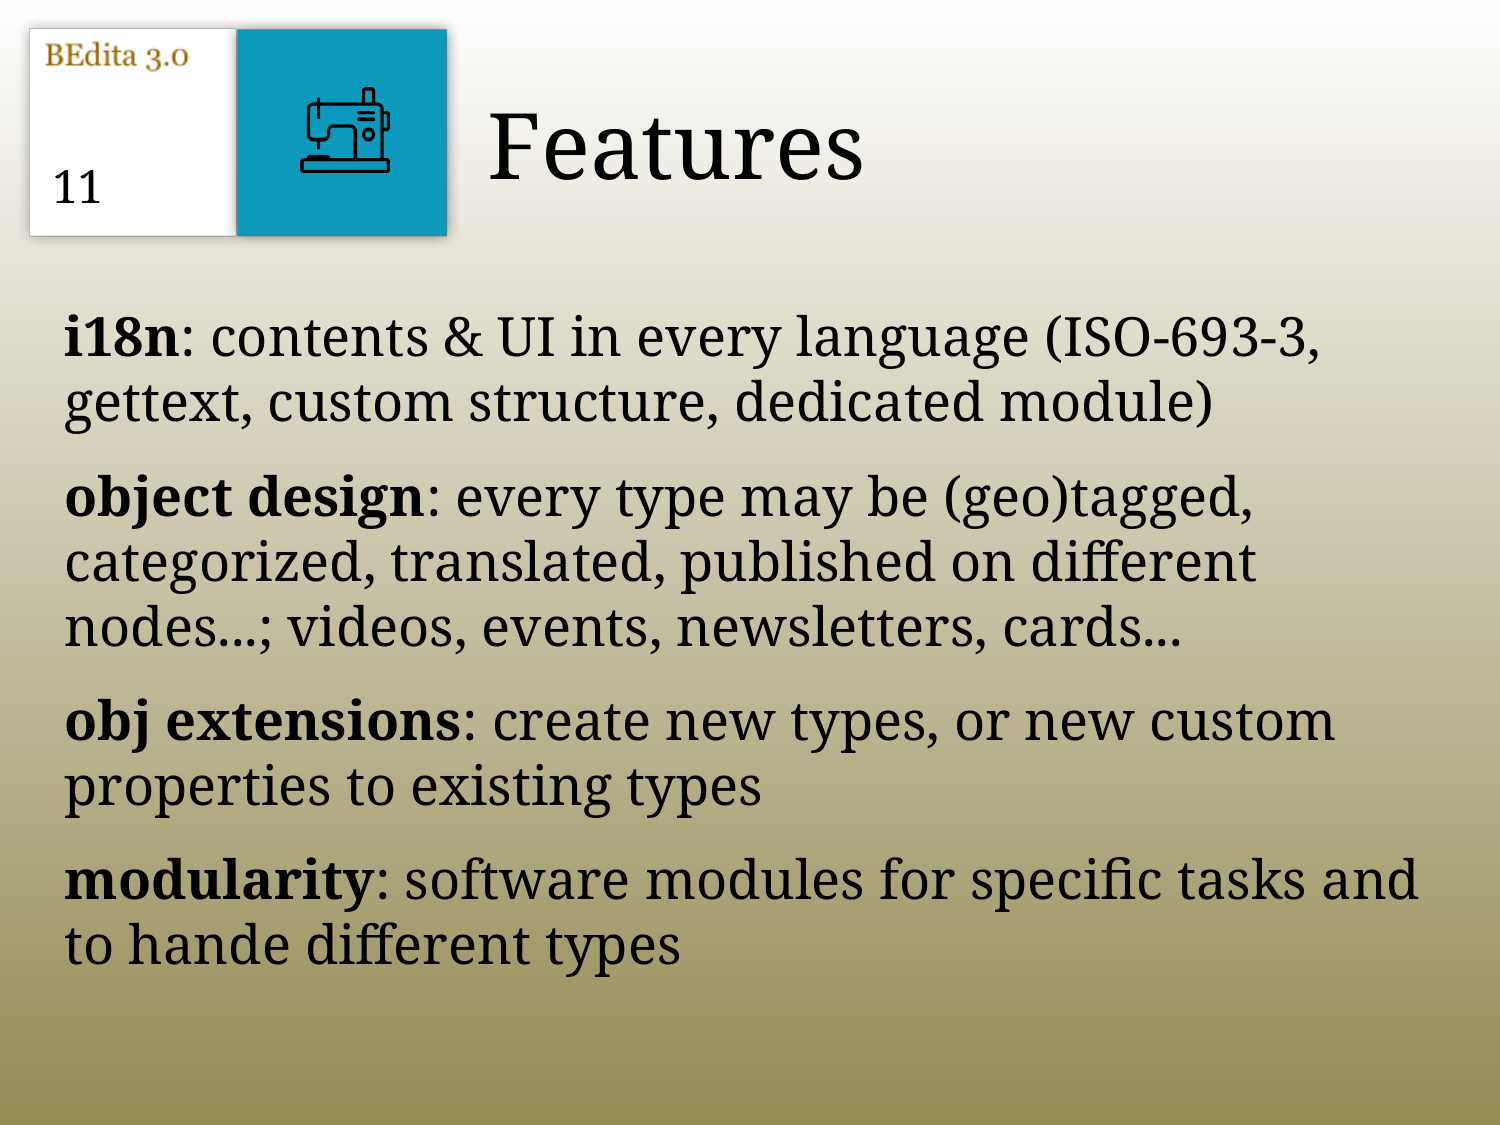

Features
i18n: contents & UI in every language (ISO-693-3, gettext, custom structure, dedicated module)
object design: every type may be (geo)tagged, categorized, translated, published on different nodes...; videos, events, newsletters, cards...
obj extensions: create new types, or new custom properties to existing types
modularity: software modules for specific tasks and to hande different types